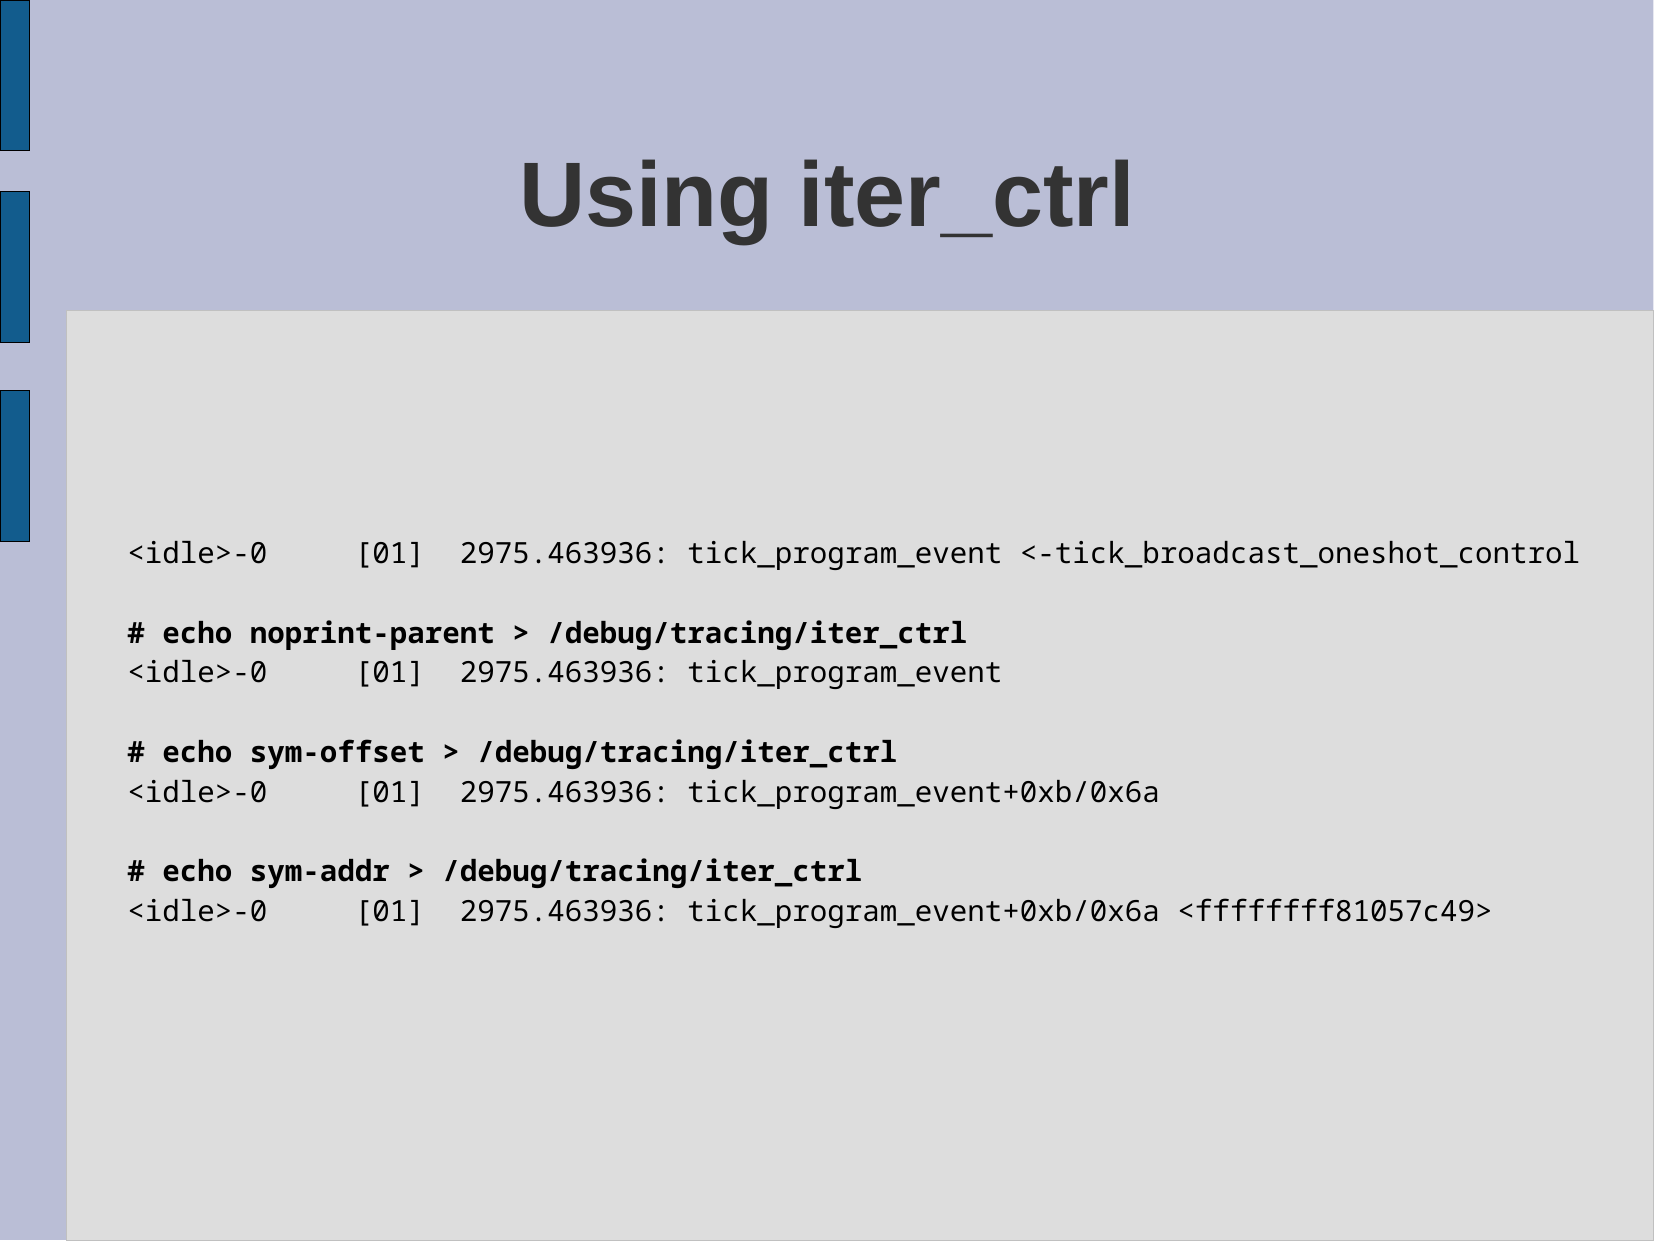

# Using iter_ctrl
<idle>-0 [01] 2975.463936: tick_program_event <-tick_broadcast_oneshot_control
# echo noprint-parent > /debug/tracing/iter_ctrl
<idle>-0 [01] 2975.463936: tick_program_event
# echo sym-offset > /debug/tracing/iter_ctrl
<idle>-0 [01] 2975.463936: tick_program_event+0xb/0x6a
# echo sym-addr > /debug/tracing/iter_ctrl
<idle>-0 [01] 2975.463936: tick_program_event+0xb/0x6a <ffffffff81057c49>